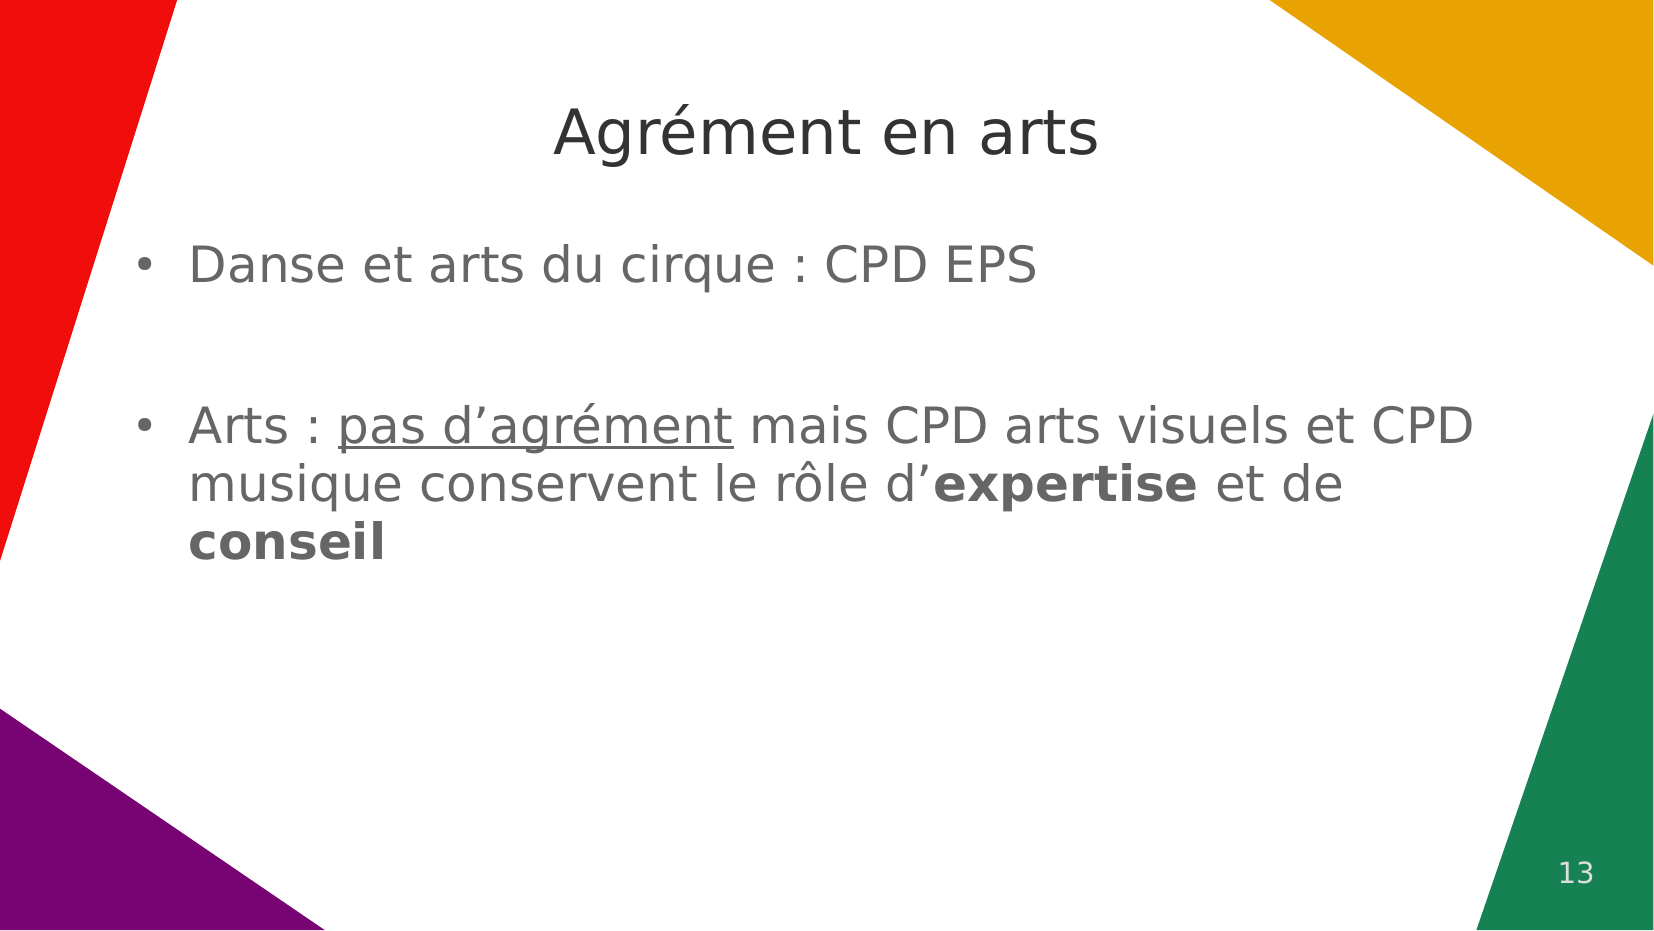

# Agrément en arts
Danse et arts du cirque : CPD EPS
Arts : pas d’agrément mais CPD arts visuels et CPD musique conservent le rôle d’expertise et de conseil
13